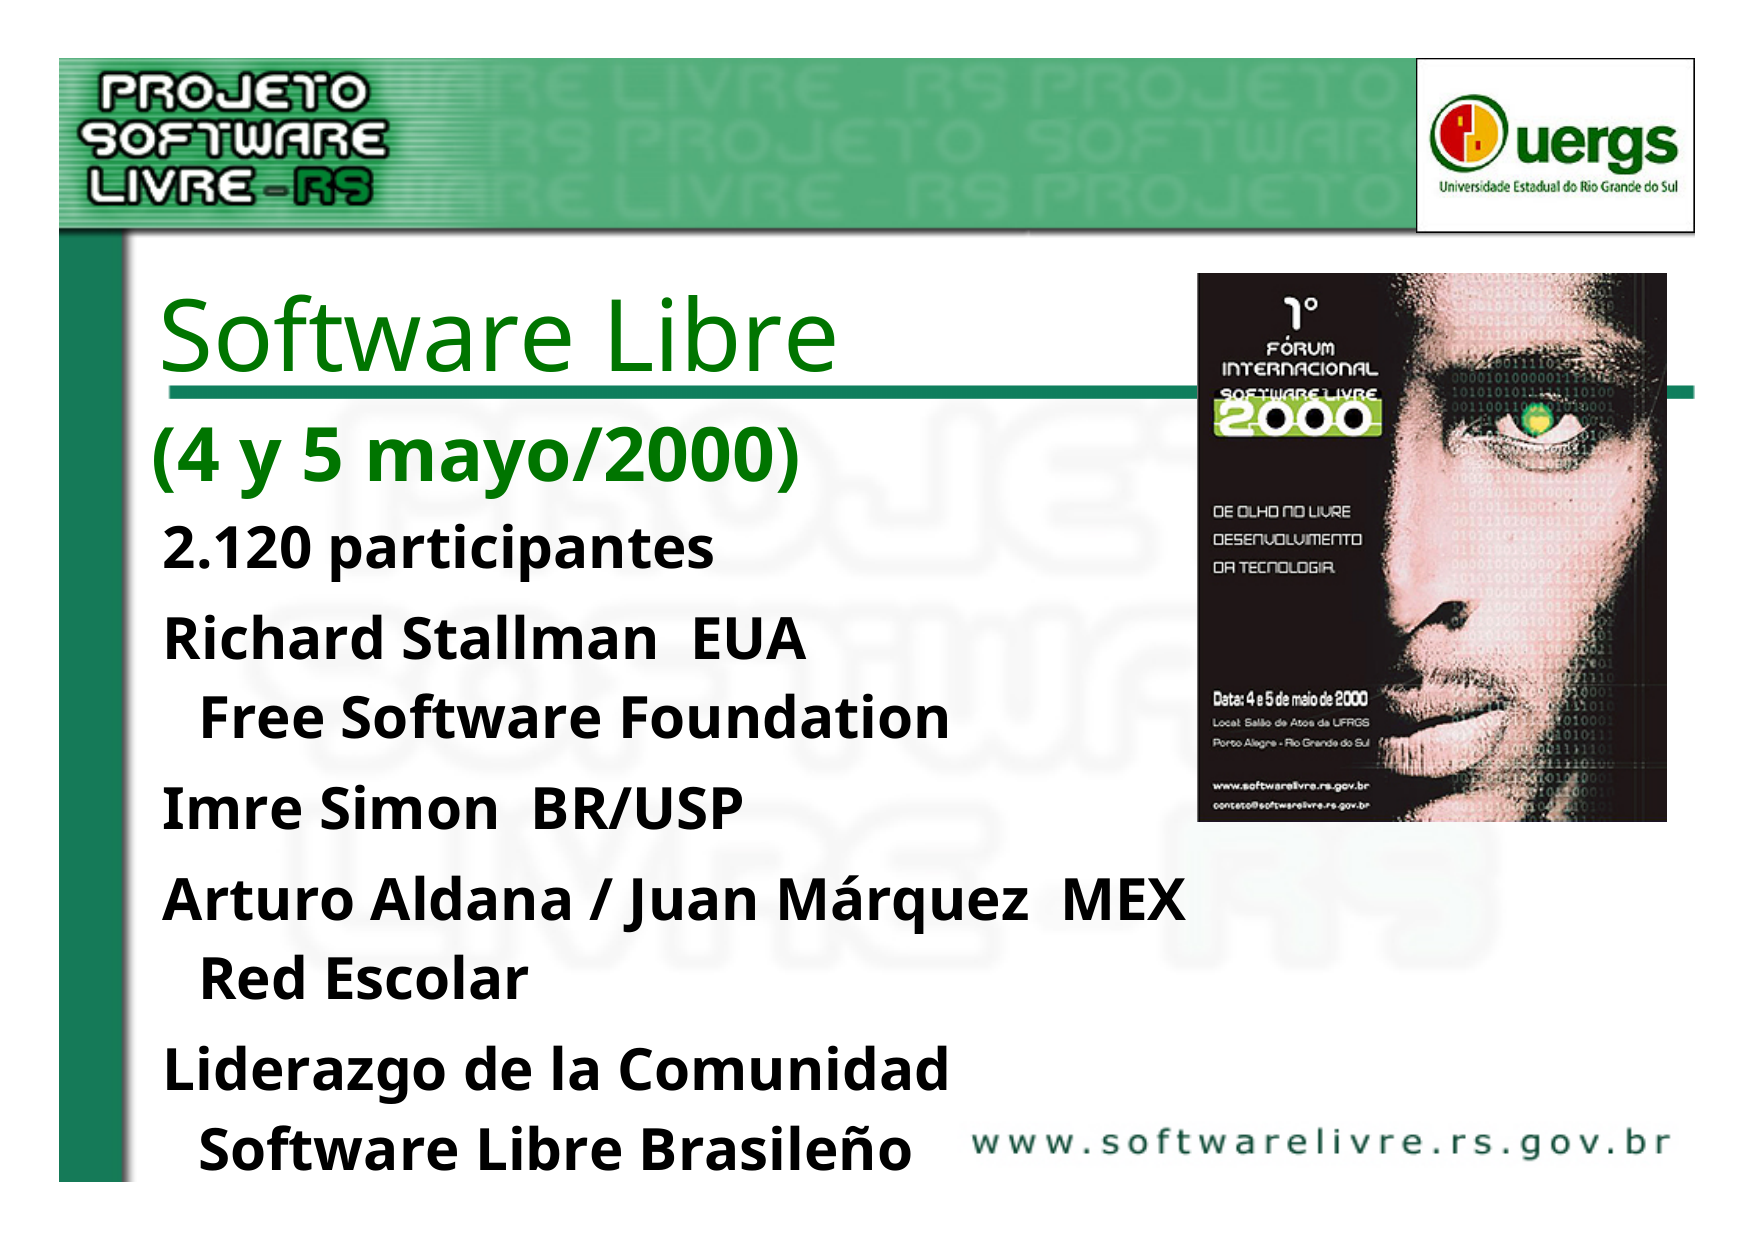

Software Libre
 (4 y 5 mayo/2000)
2.120 participantes
Richard Stallman EUA
Free Software Foundation
Imre Simon BR/USP
Arturo Aldana / Juan Márquez MEX
Red Escolar
Liderazgo de la Comunidad
Software Libre Brasileño